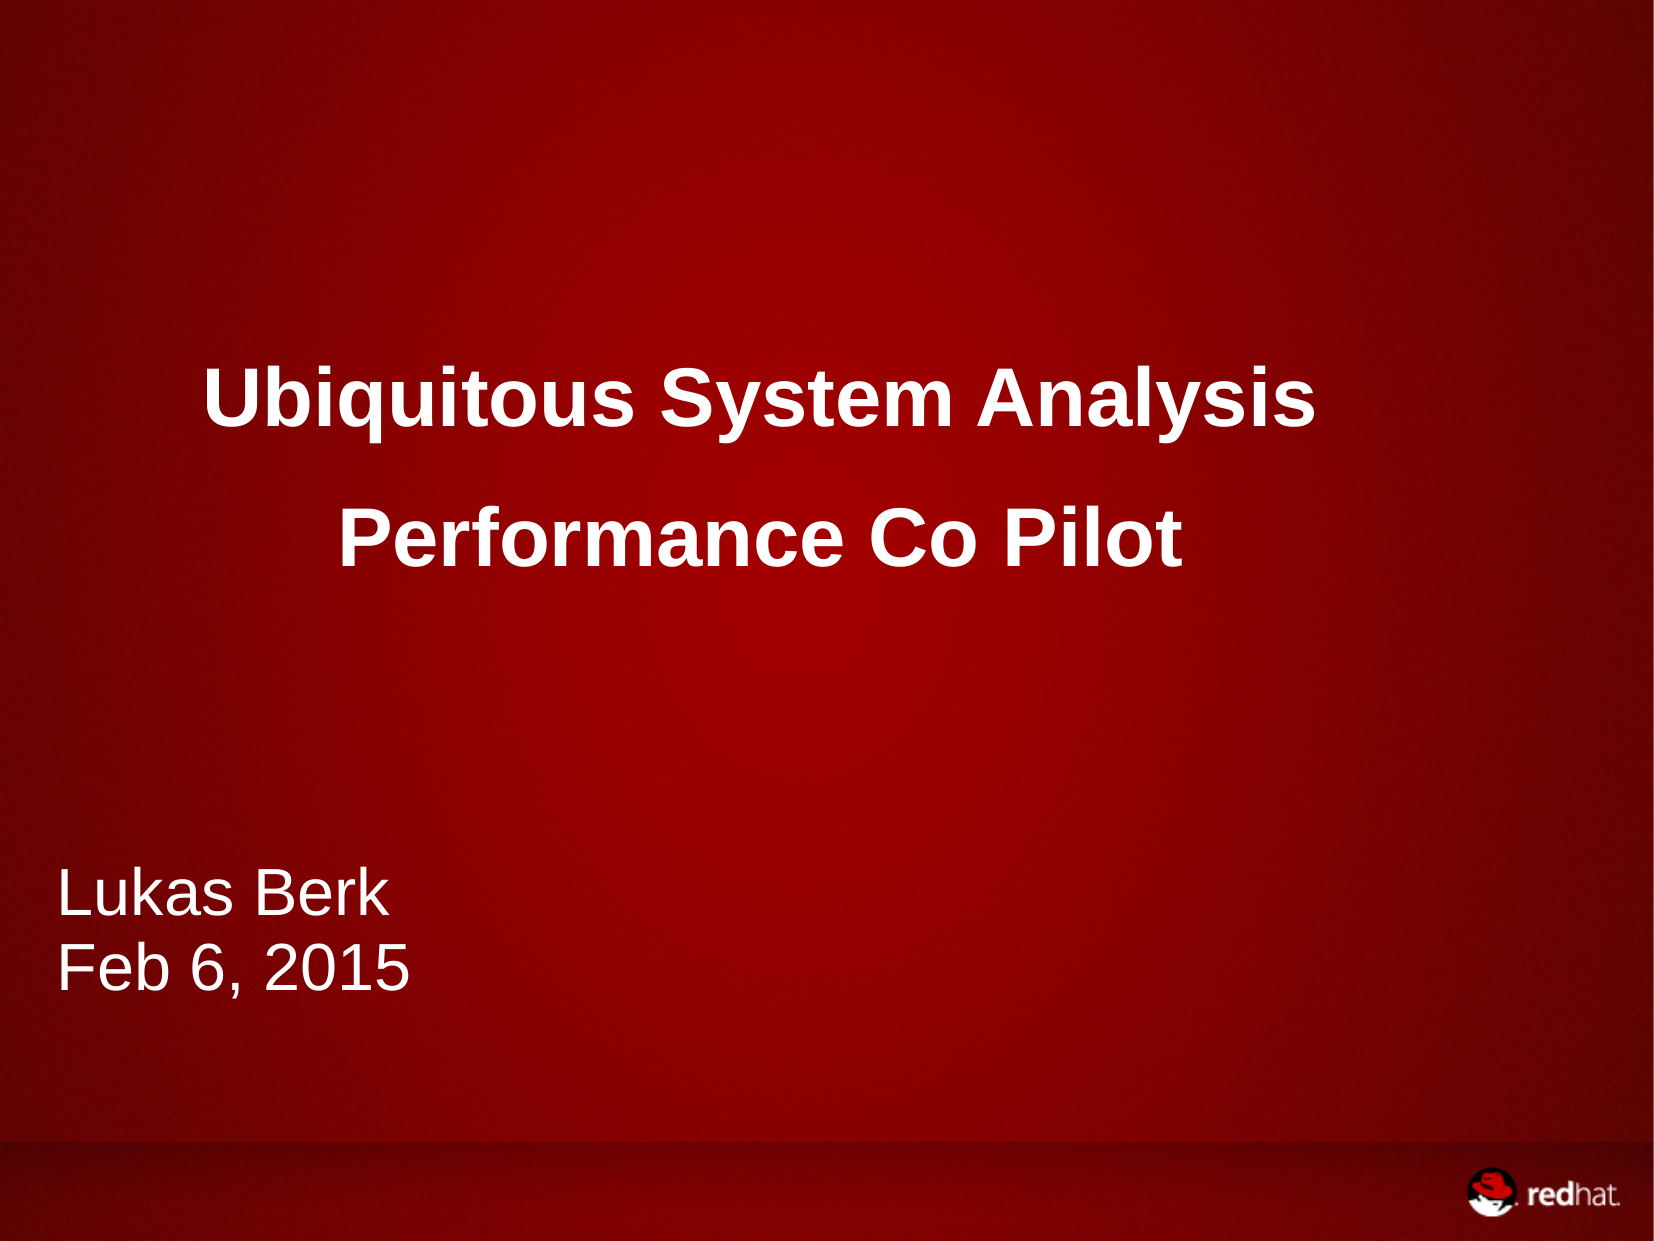

Ubiquitous System Analysis
Performance Co Pilot
Lukas Berk
Feb 6, 2015